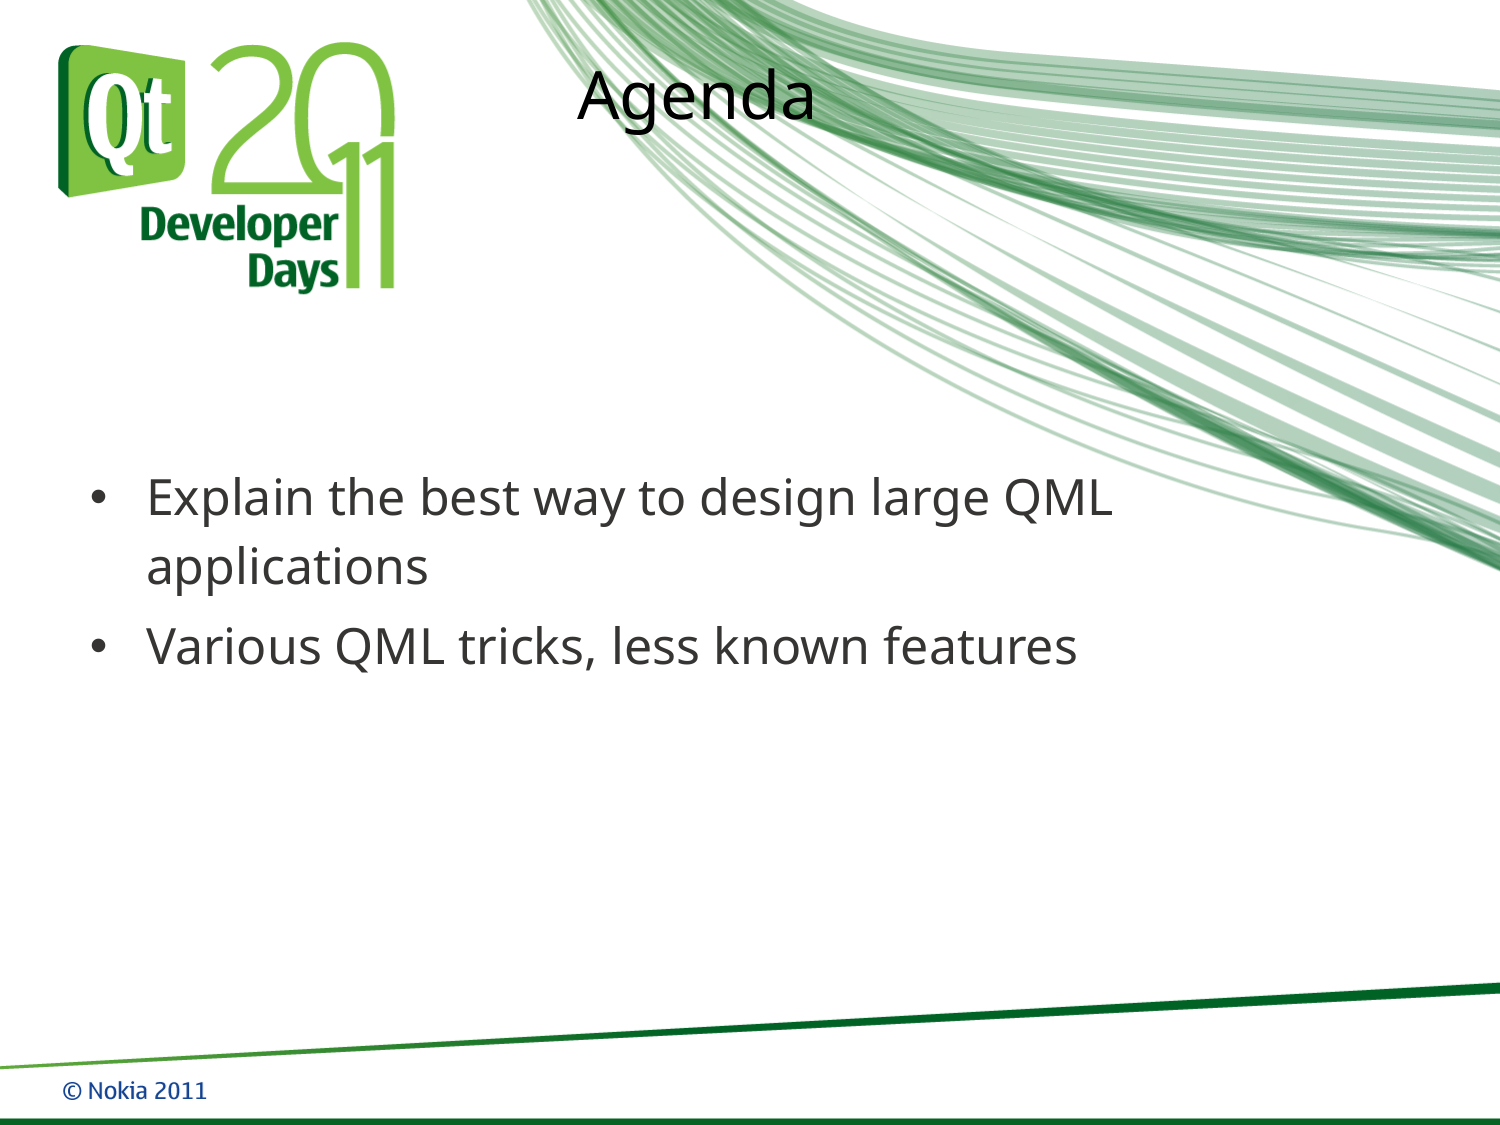

# Agenda
Explain the best way to design large QML applications
Various QML tricks, less known features